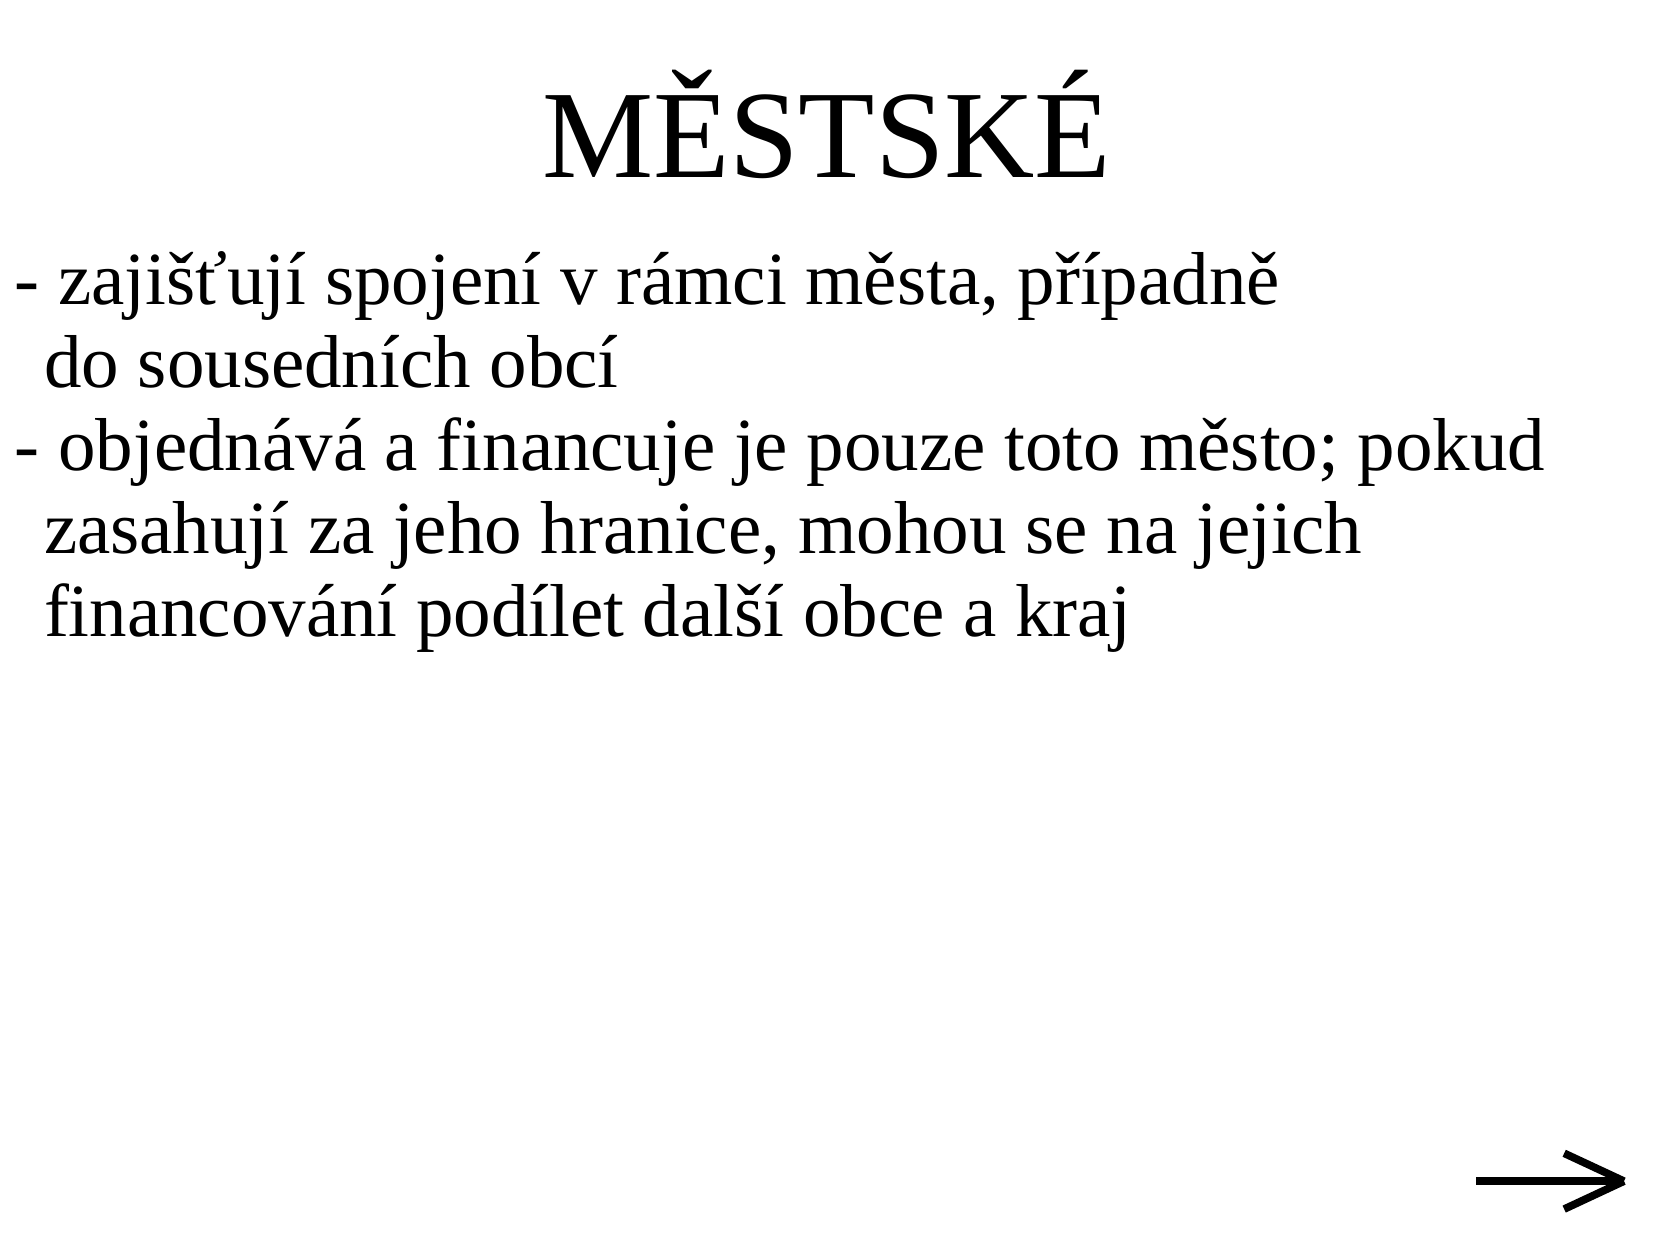

MĚSTSKÉ
- zajišťují spojení v rámci města, případně do sousedních obcí
- objednává a financuje je pouze toto město; pokud zasahují za jeho hranice, mohou se na jejich financování podílet další obce a kraj